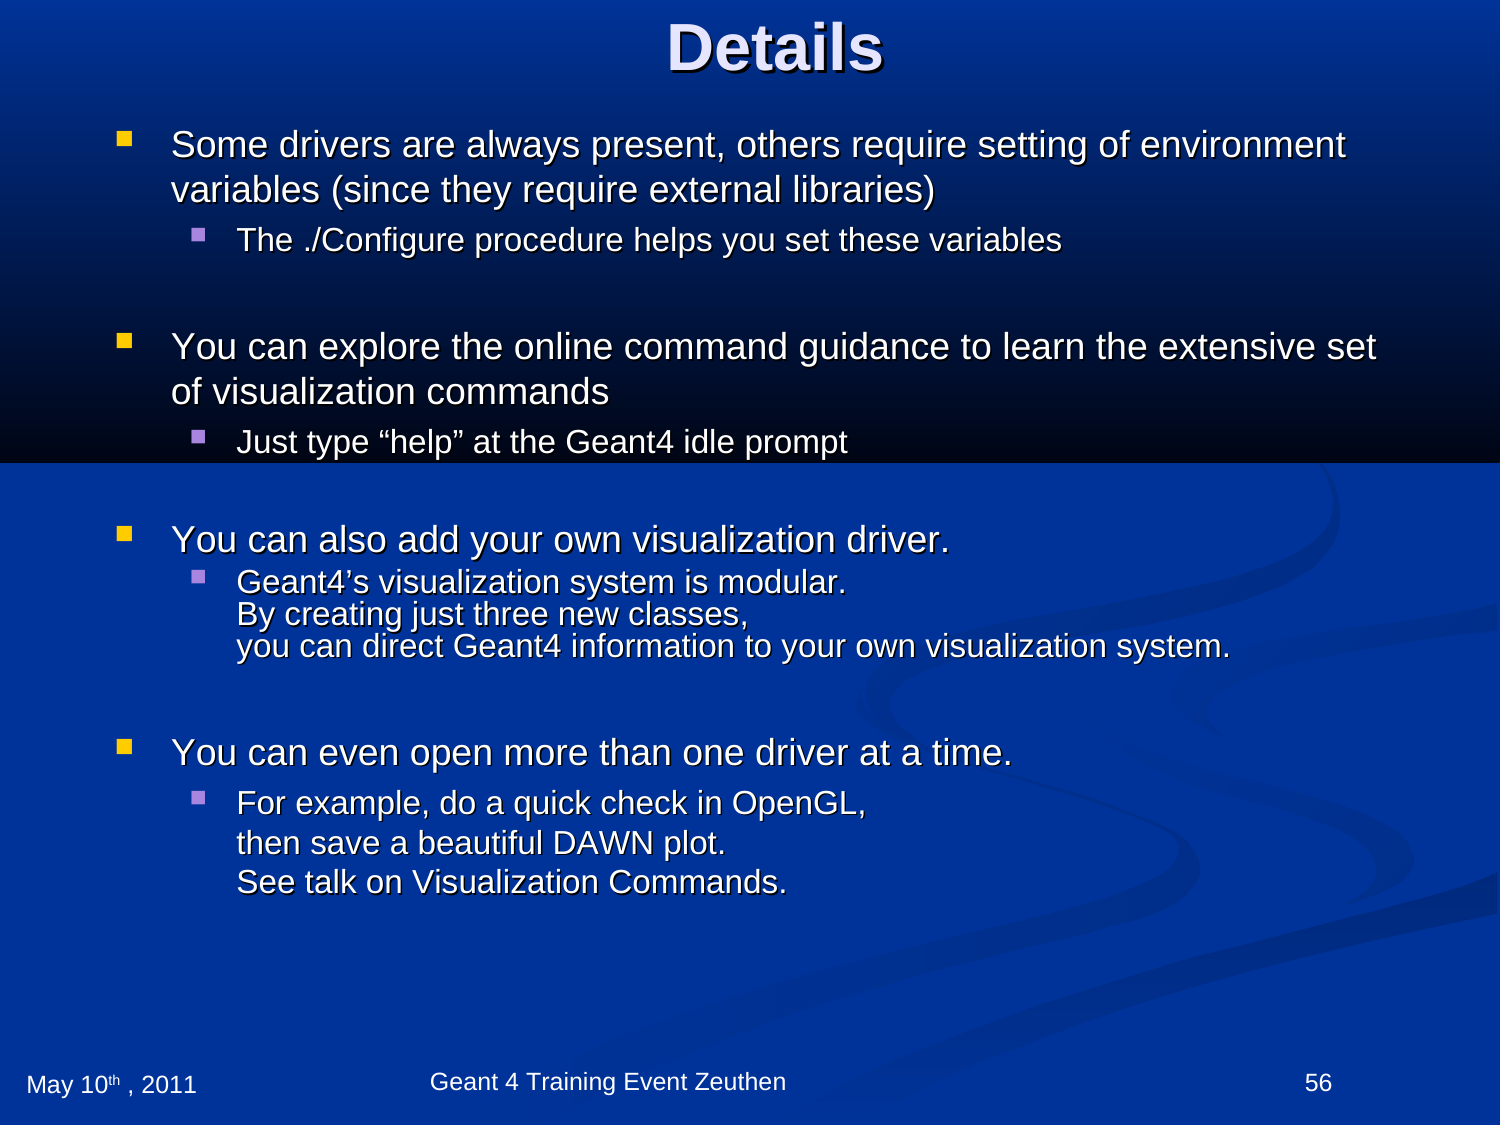

# Details
Some drivers are always present, others require setting of environment variables (since they require external libraries)
The ./Configure procedure helps you set these variables
You can explore the online command guidance to learn the extensive set of visualization commands
Just type “help” at the Geant4 idle prompt
You can also add your own visualization driver.
Geant4’s visualization system is modular.
By creating just three new classes,
you can direct Geant4 information to your own visualization system.
You can even open more than one driver at a time.
For example, do a quick check in OpenGL,
then save a beautiful DAWN plot.
See talk on Visualization Commands.
Introduction to Geant4 Visualization J. Perl
10 January 2011
56